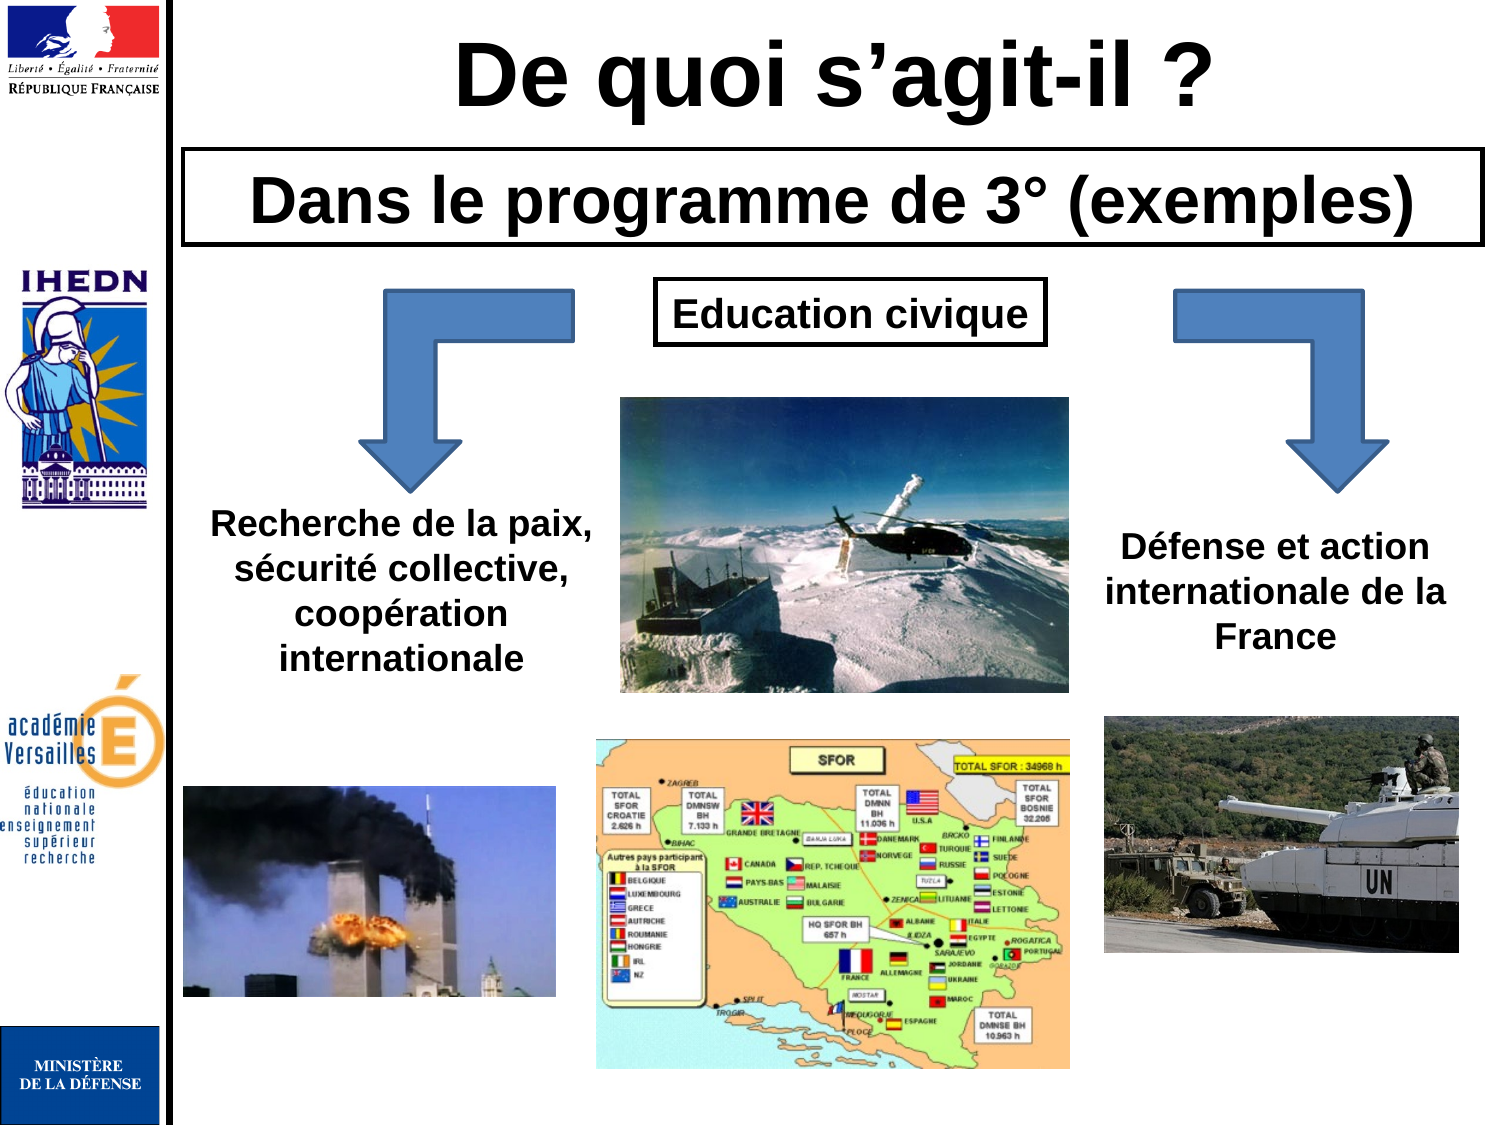

De quoi s’agit-il ?
Dans le programme de 3° (exemples)
Education civique
Recherche de la paix, sécurité collective, coopération internationale
Défense et action internationale de la France